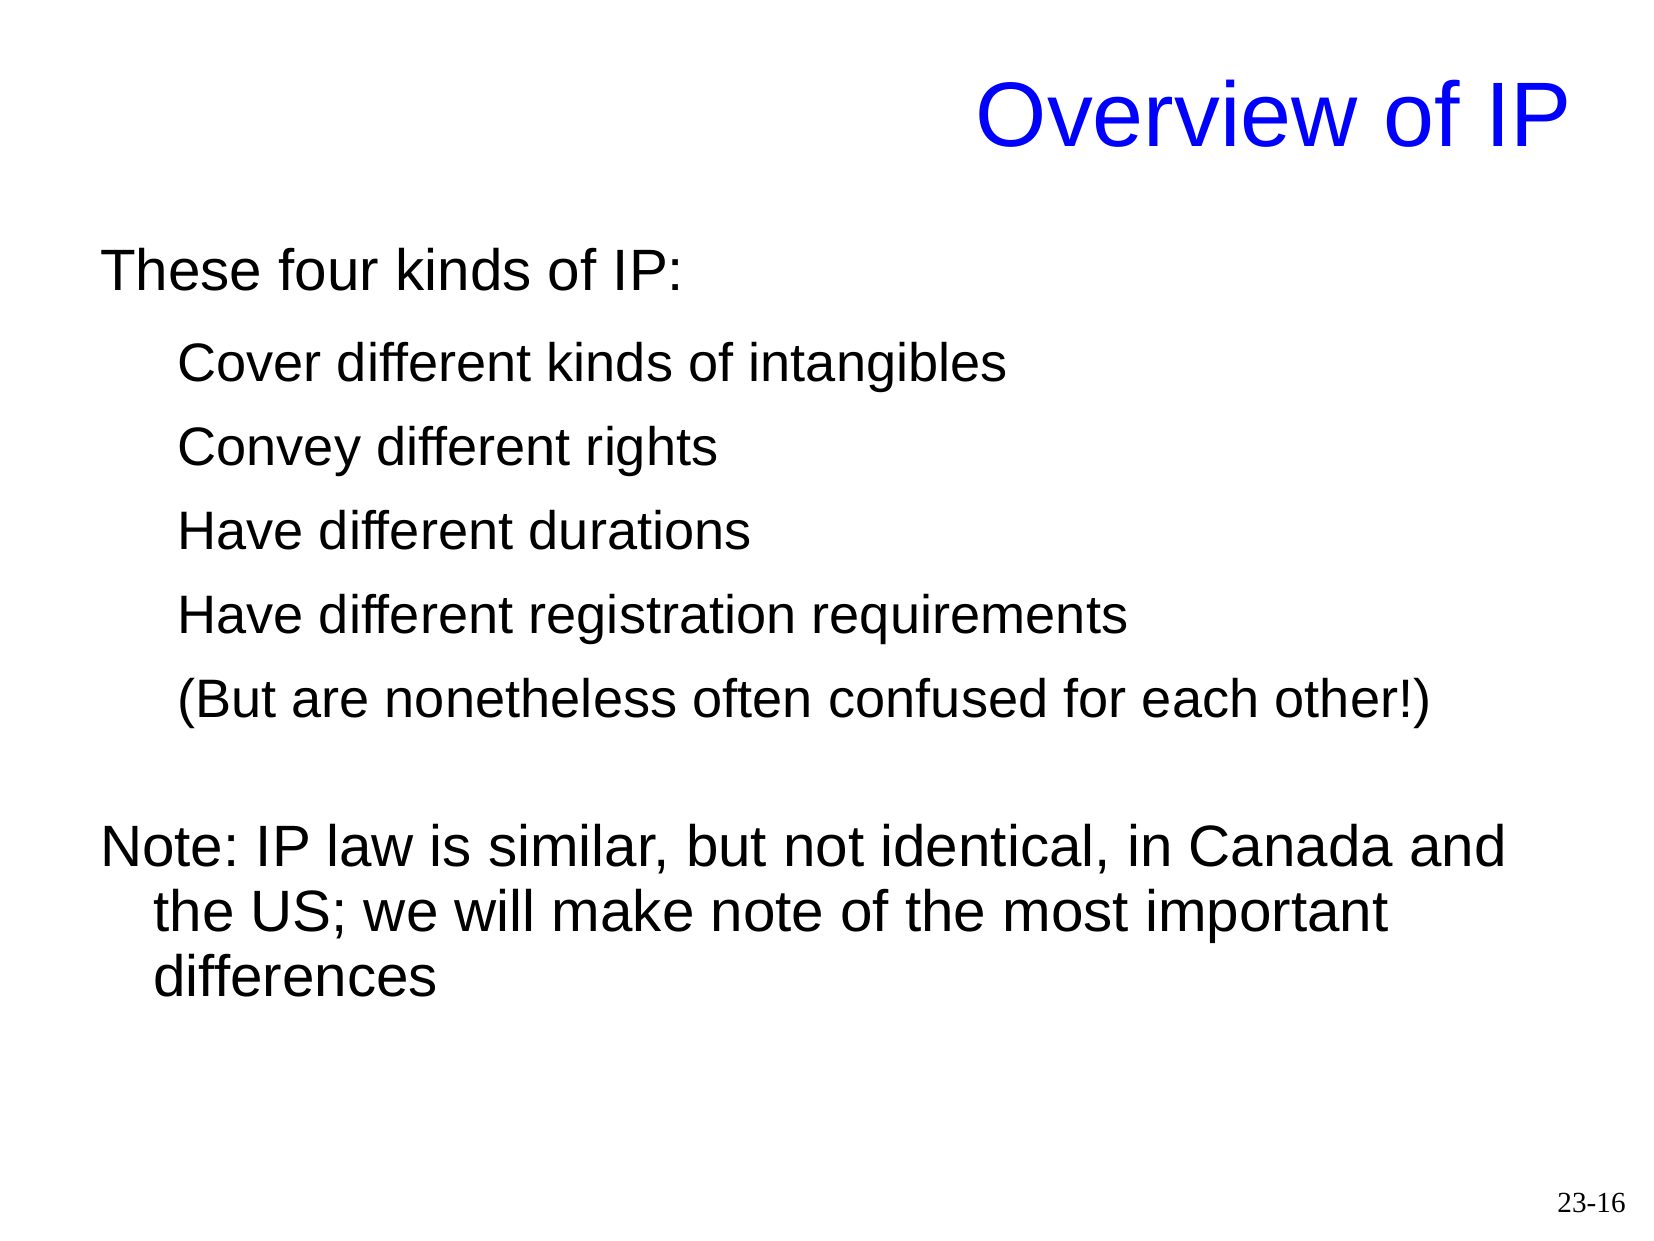

# Overview of IP
These four kinds of IP:
Cover different kinds of intangibles
Convey different rights
Have different durations
Have different registration requirements
(But are nonetheless often confused for each other!)
Note: IP law is similar, but not identical, in Canada and the US; we will make note of the most important differences